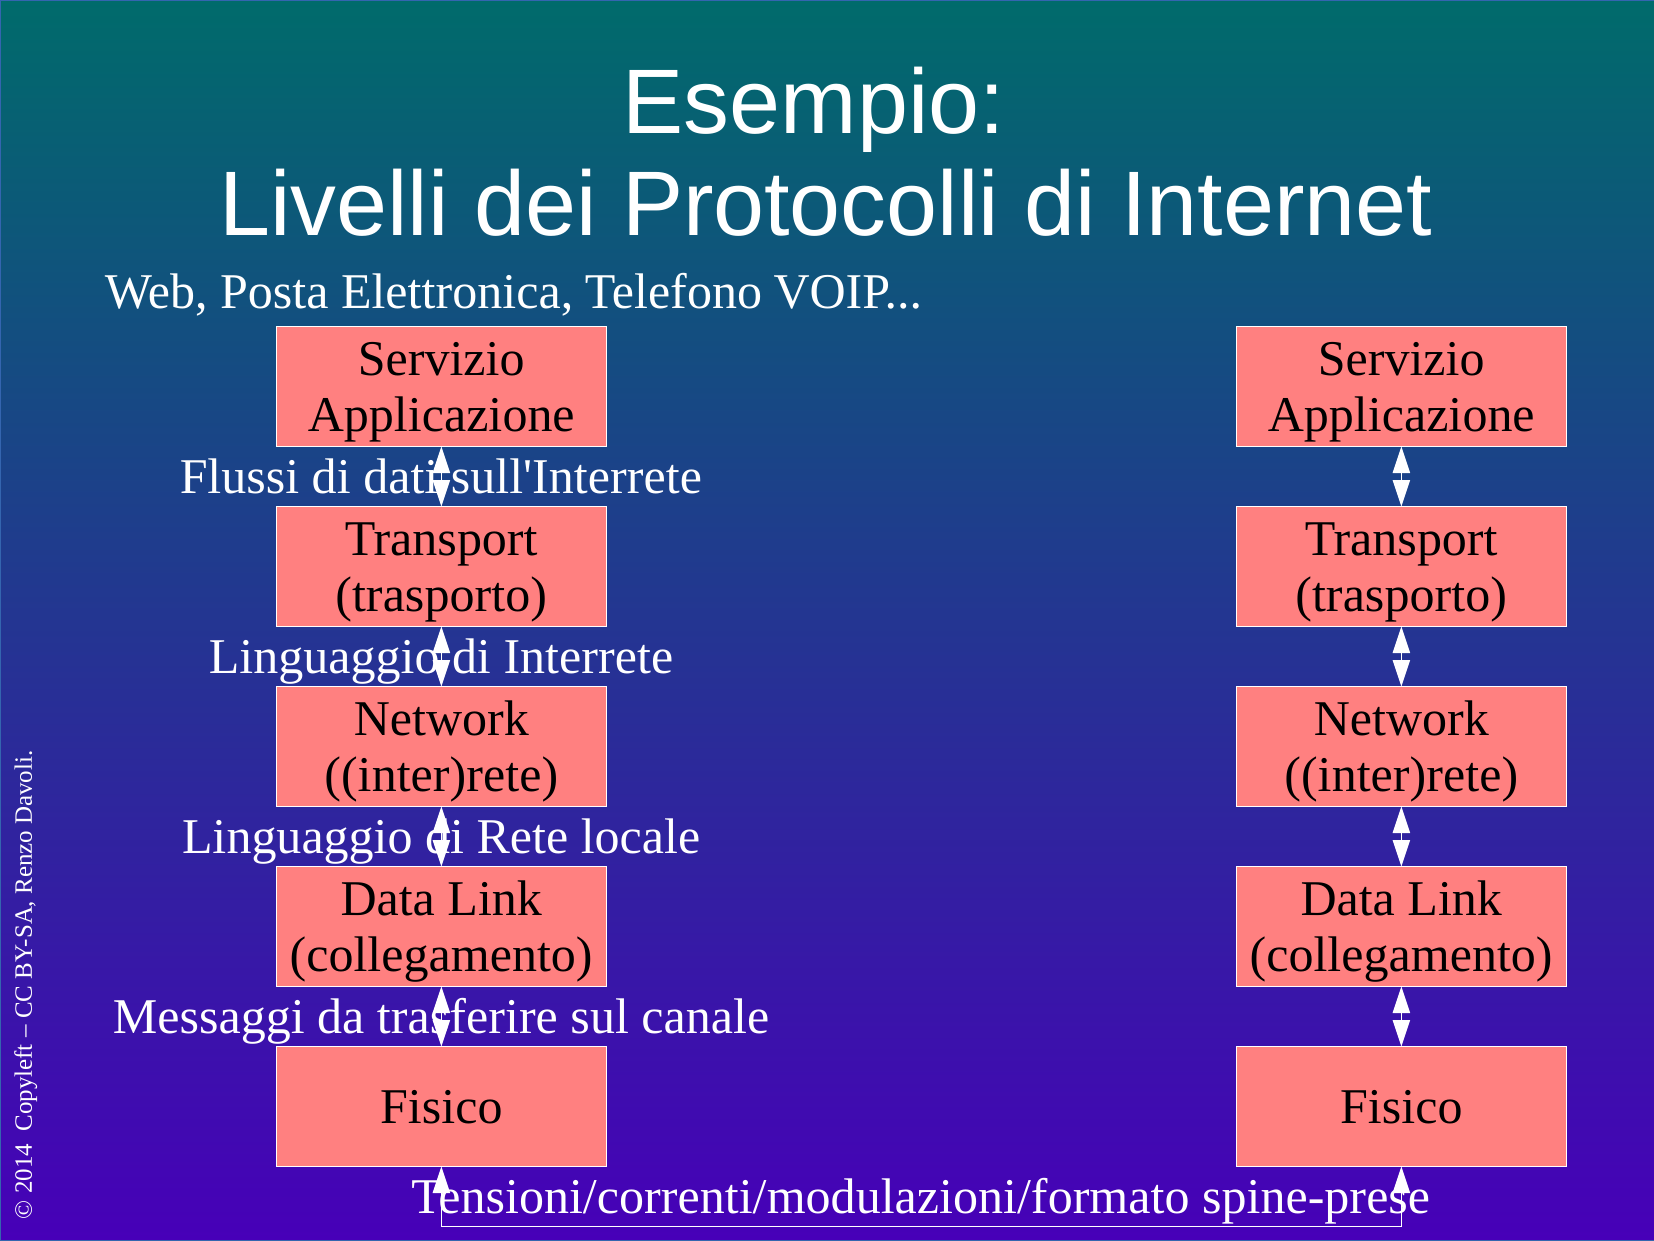

# Esempio: Livelli dei Protocolli di Internet
Web, Posta Elettronica, Telefono VOIP...
Servizio
Applicazione
Servizio
Applicazione
Transport
(trasporto)
Transport
(trasporto)
Network
((inter)rete)
Network
((inter)rete)
Data Link
(collegamento)
Data Link
(collegamento)
Data Link
(collegamento)
Data Link
(collegamento)
Data Link
(collegamento)
Data Link
(collegamento)
Fisico
Fisico